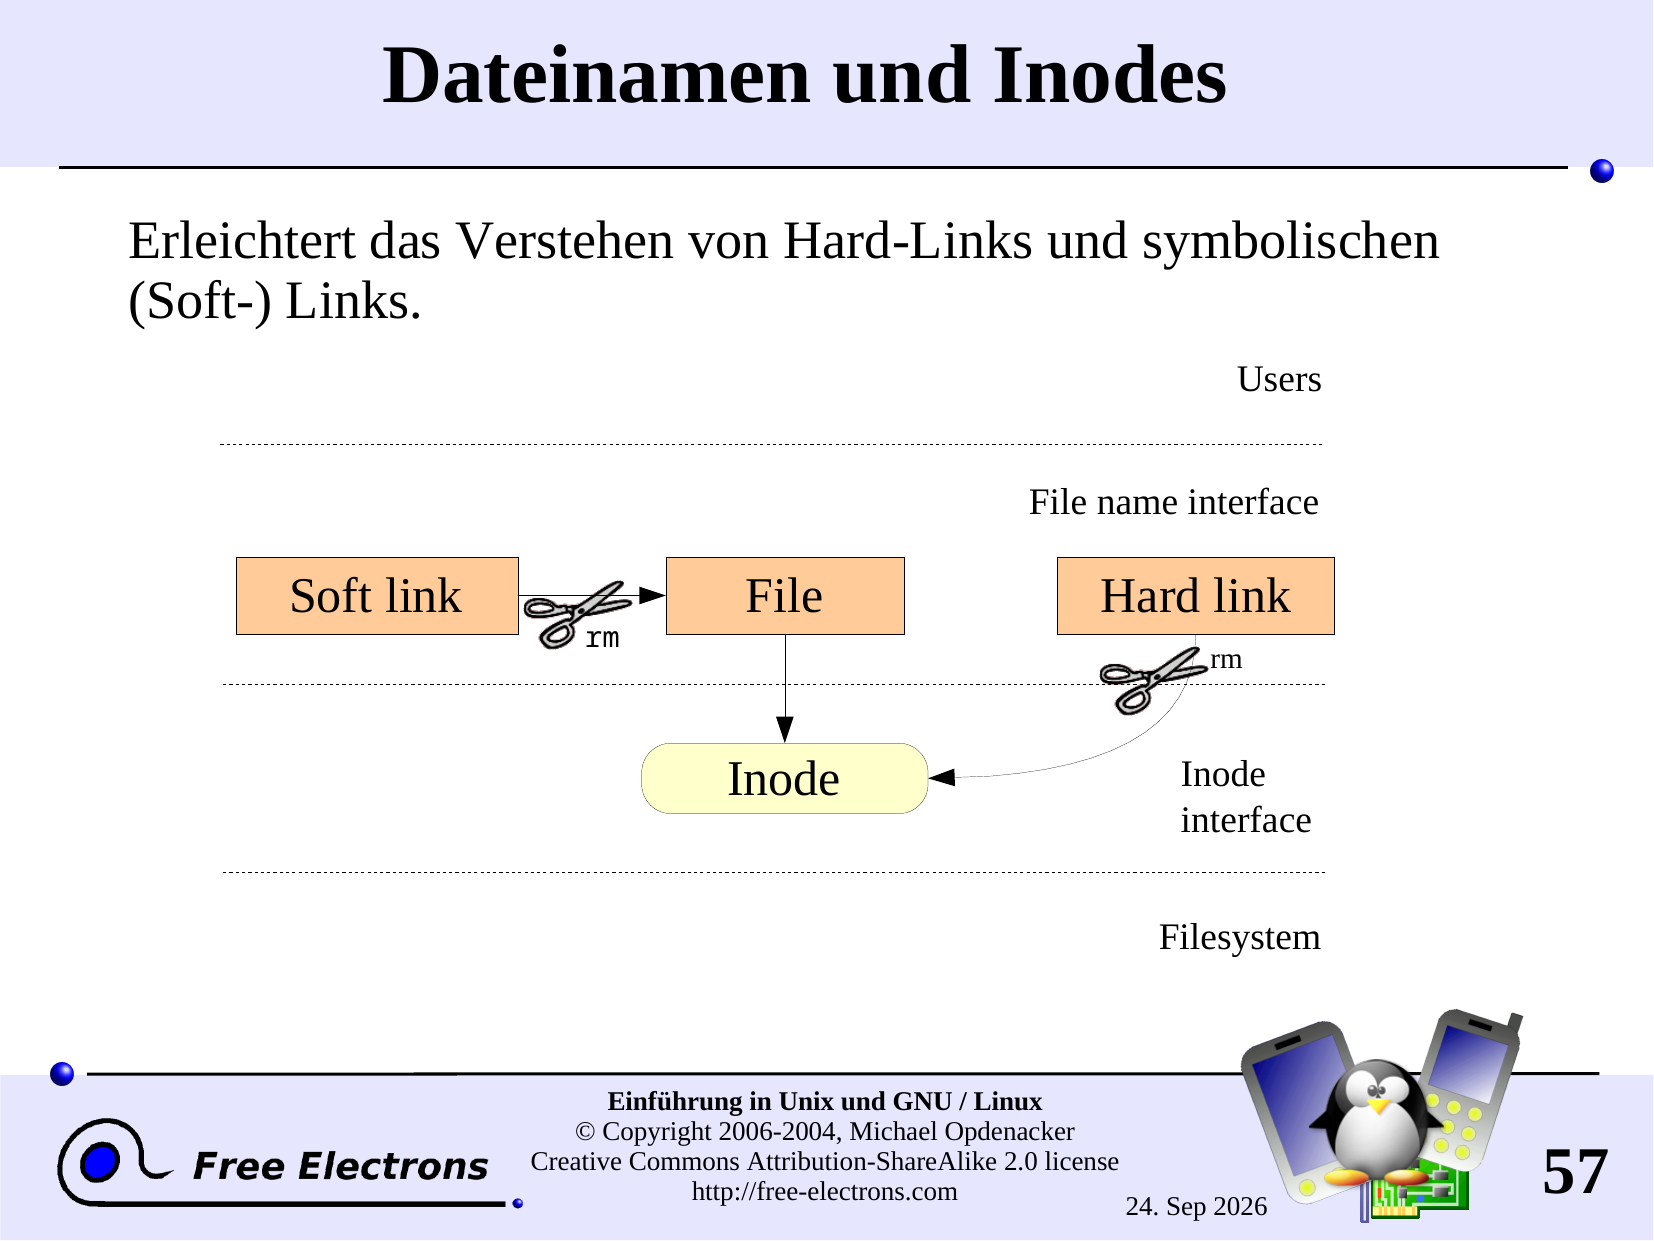

# Dateinamen und Inodes
Erleichtert das Verstehen von Hard-Links und symbolischen (Soft-) Links.